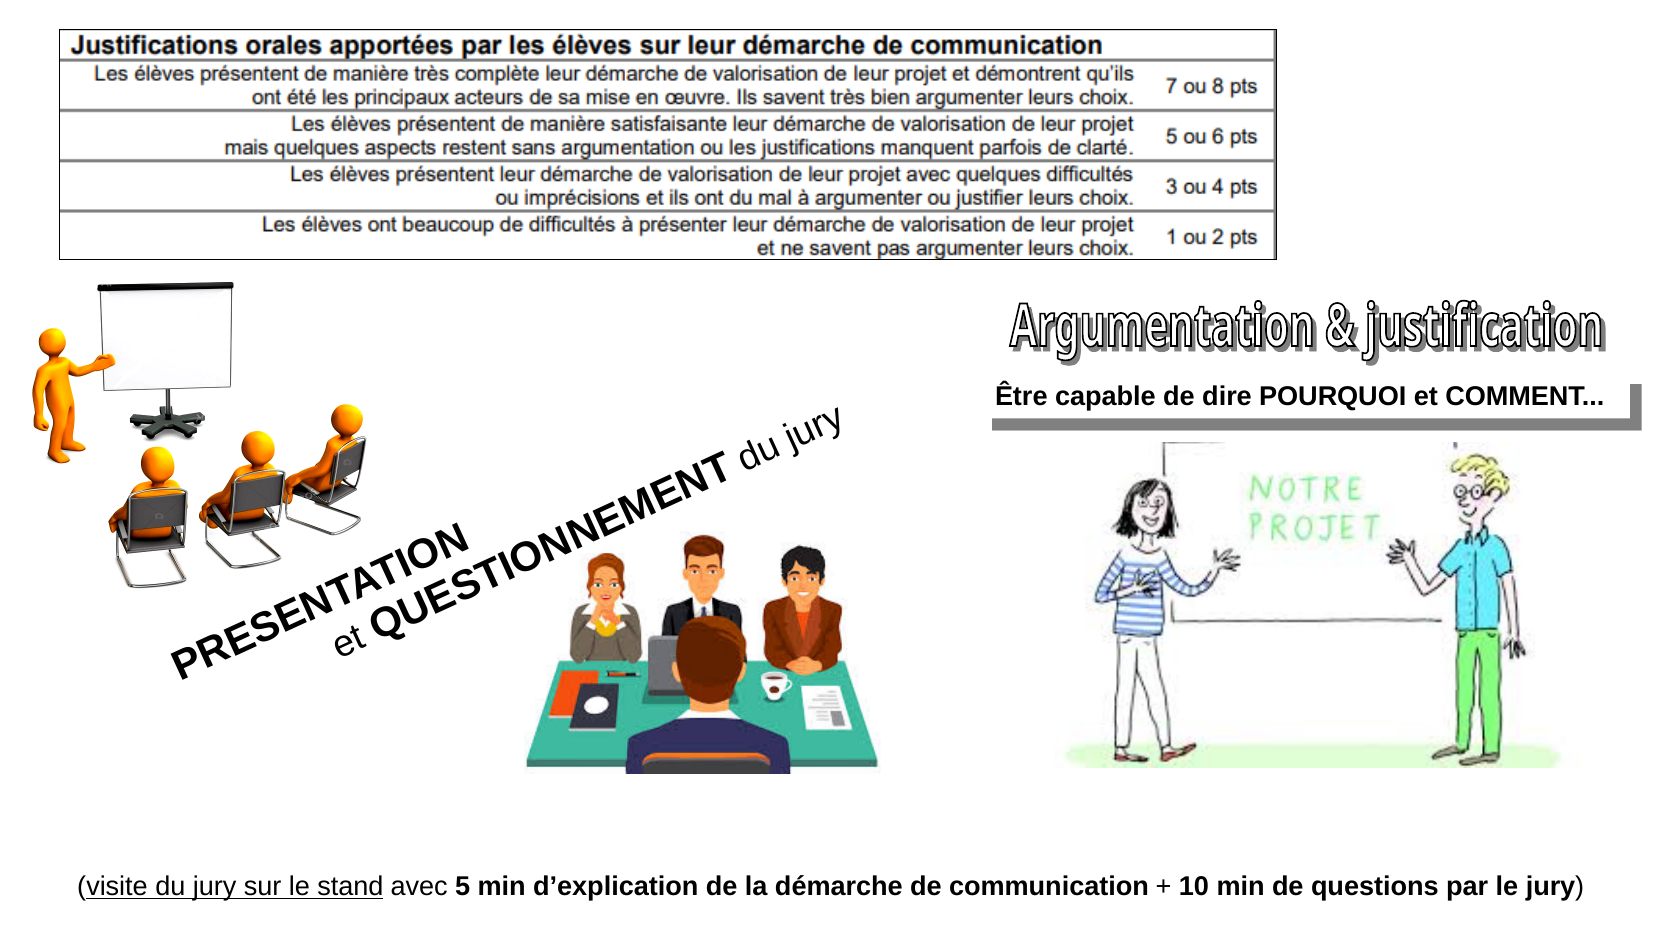

Argumentation & justification
Être capable de dire POURQUOI et COMMENT...
PRESENTATION
 et QUESTIONNEMENT du jury
 (visite du jury sur le stand avec 5 min d’explication de la démarche de communication + 10 min de questions par le jury)